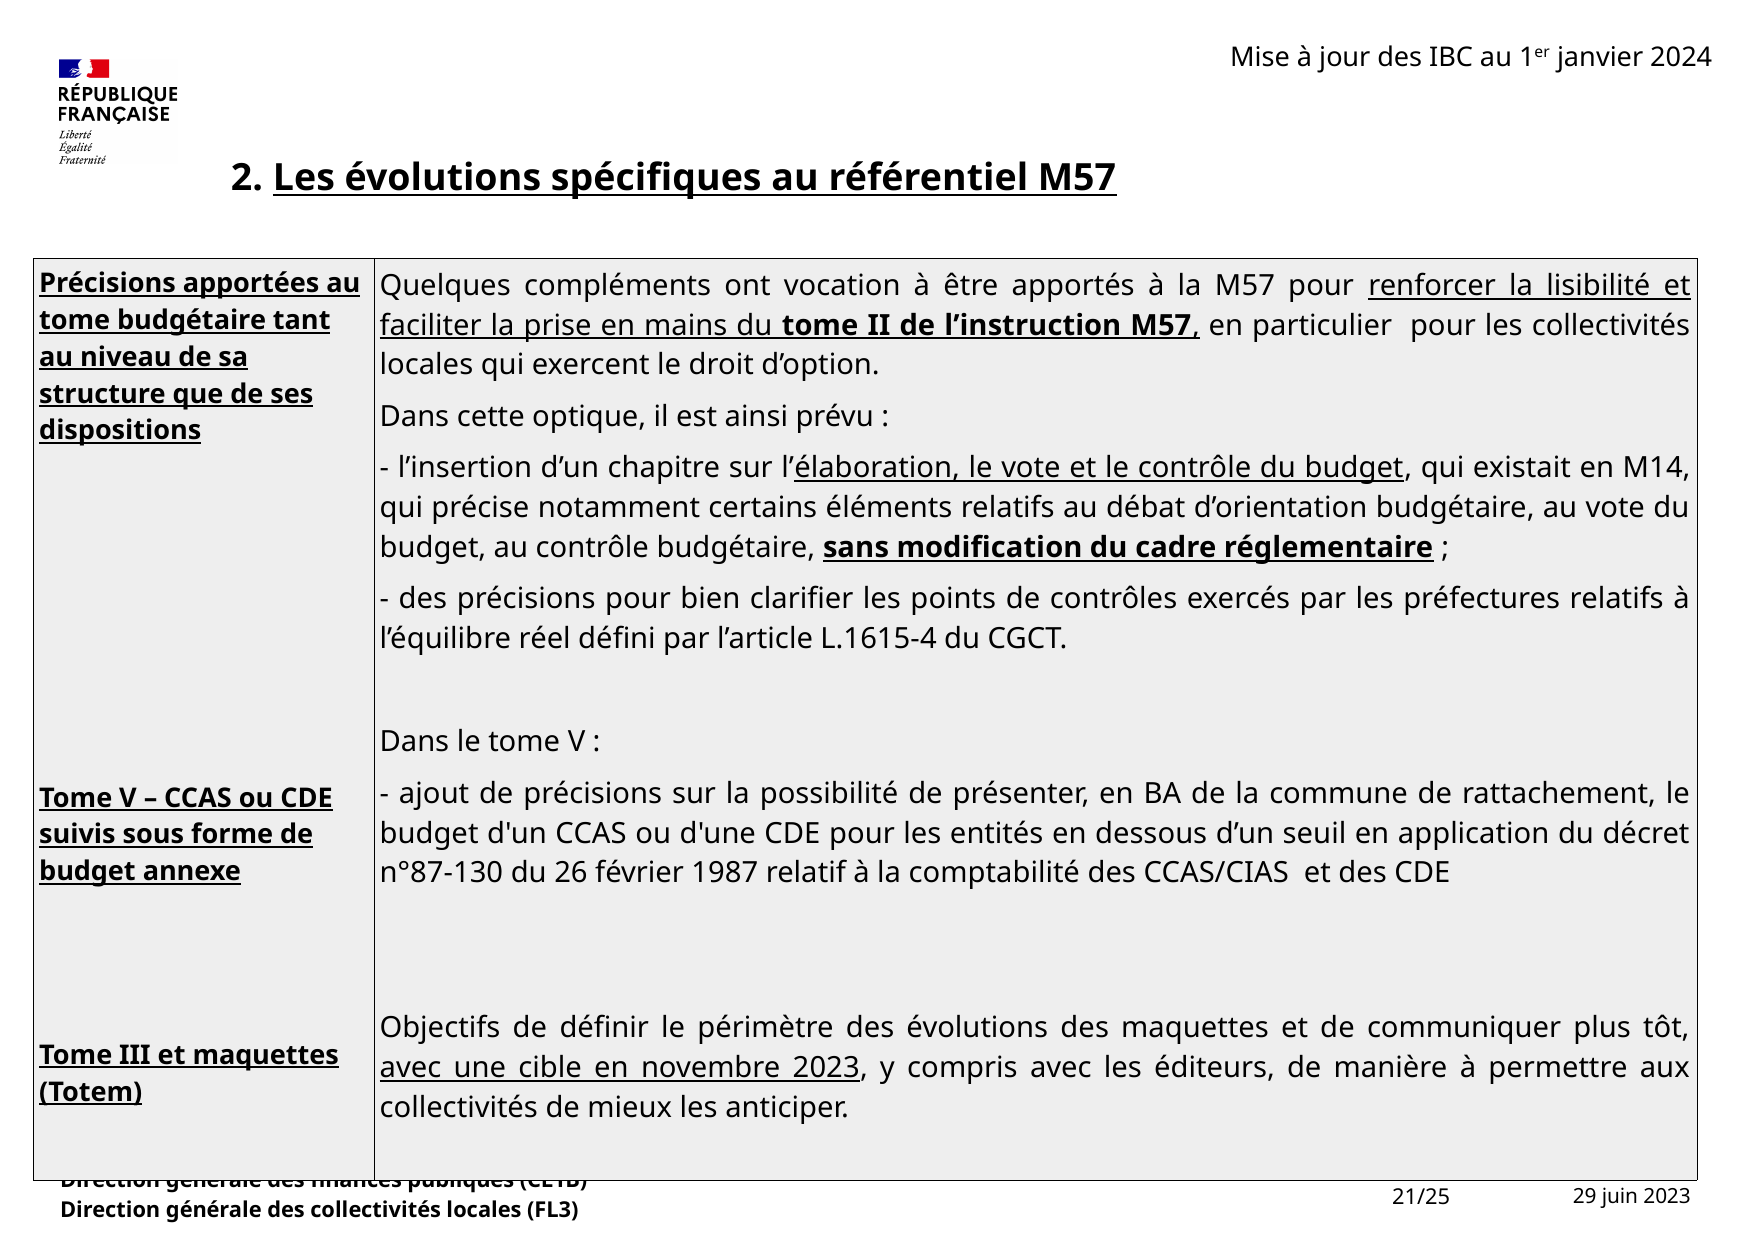

Mise à jour des IBC au 1er janvier 2024
# 2. Les évolutions spécifiques au référentiel M57
| Précisions apportées au tome budgétaire tant au niveau de sa structure que de ses dispositions Tome V – CCAS ou CDE suivis sous forme de budget annexe Tome III et maquettes (Totem) | Quelques compléments ont vocation à être apportés à la M57 pour renforcer la lisibilité et faciliter la prise en mains du tome II de l’instruction M57, en particulier pour les collectivités locales qui exercent le droit d’option. Dans cette optique, il est ainsi prévu : - l’insertion d’un chapitre sur l’élaboration, le vote et le contrôle du budget, qui existait en M14, qui précise notamment certains éléments relatifs au débat d’orientation budgétaire, au vote du budget, au contrôle budgétaire, sans modification du cadre réglementaire ; - des précisions pour bien clarifier les points de contrôles exercés par les préfectures relatifs à l’équilibre réel défini par l’article L.1615-4 du CGCT. Dans le tome V : - ajout de précisions sur la possibilité de présenter, en BA de la commune de rattachement, le budget d'un CCAS ou d'une CDE pour les entités en dessous d’un seuil en application du décret n°87-130 du 26 février 1987 relatif à la comptabilité des CCAS/CIAS et des CDE Objectifs de définir le périmètre des évolutions des maquettes et de communiquer plus tôt, avec une cible en novembre 2023, y compris avec les éditeurs, de manière à permettre aux collectivités de mieux les anticiper. |
| --- | --- |